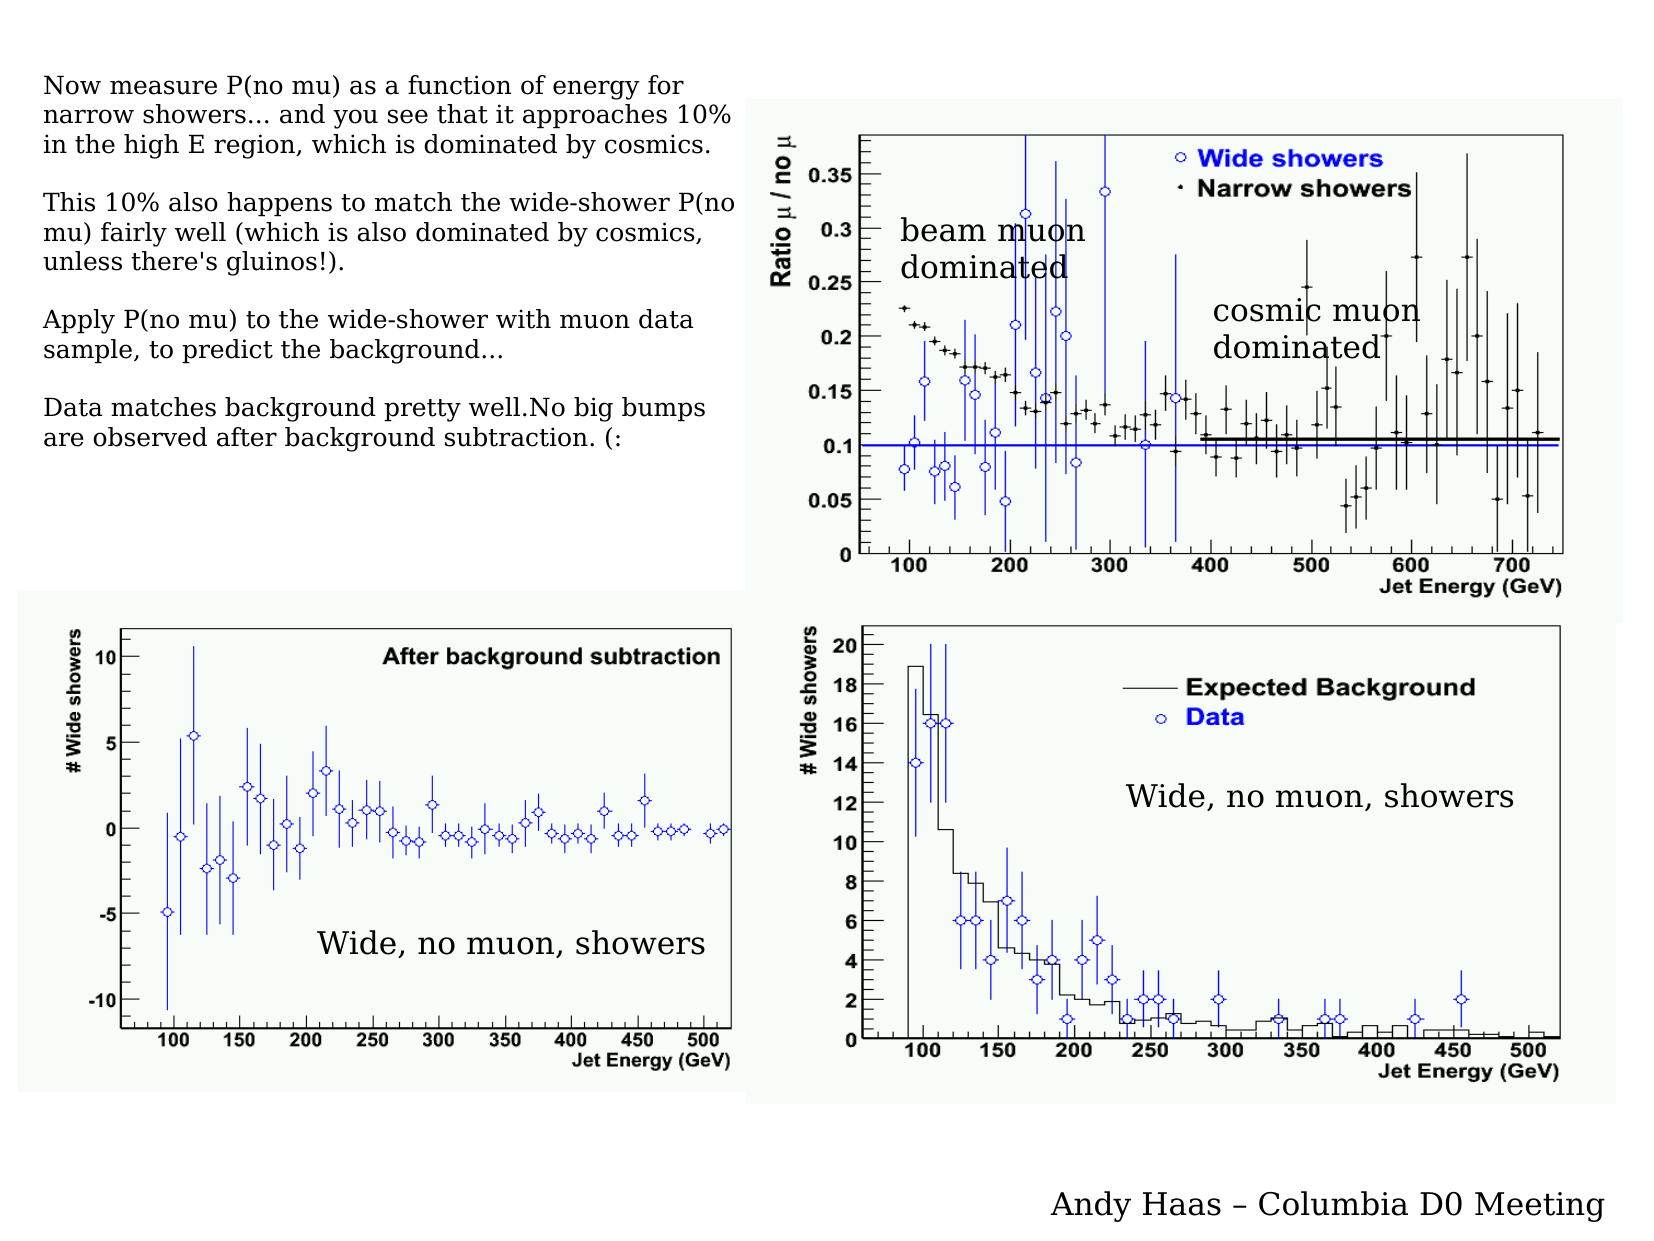

Now measure P(no mu) as a function of energy for narrow showers... and you see that it approaches 10% in the high E region, which is dominated by cosmics.
This 10% also happens to match the wide-shower P(no mu) fairly well (which is also dominated by cosmics, unless there's gluinos!).
Apply P(no mu) to the wide-shower with muon data sample, to predict the background...
Data matches background pretty well.No big bumps are observed after background subtraction. (:
beam muon
dominated
cosmic muon
dominated
Wide, no muon, showers
Wide, no muon, showers